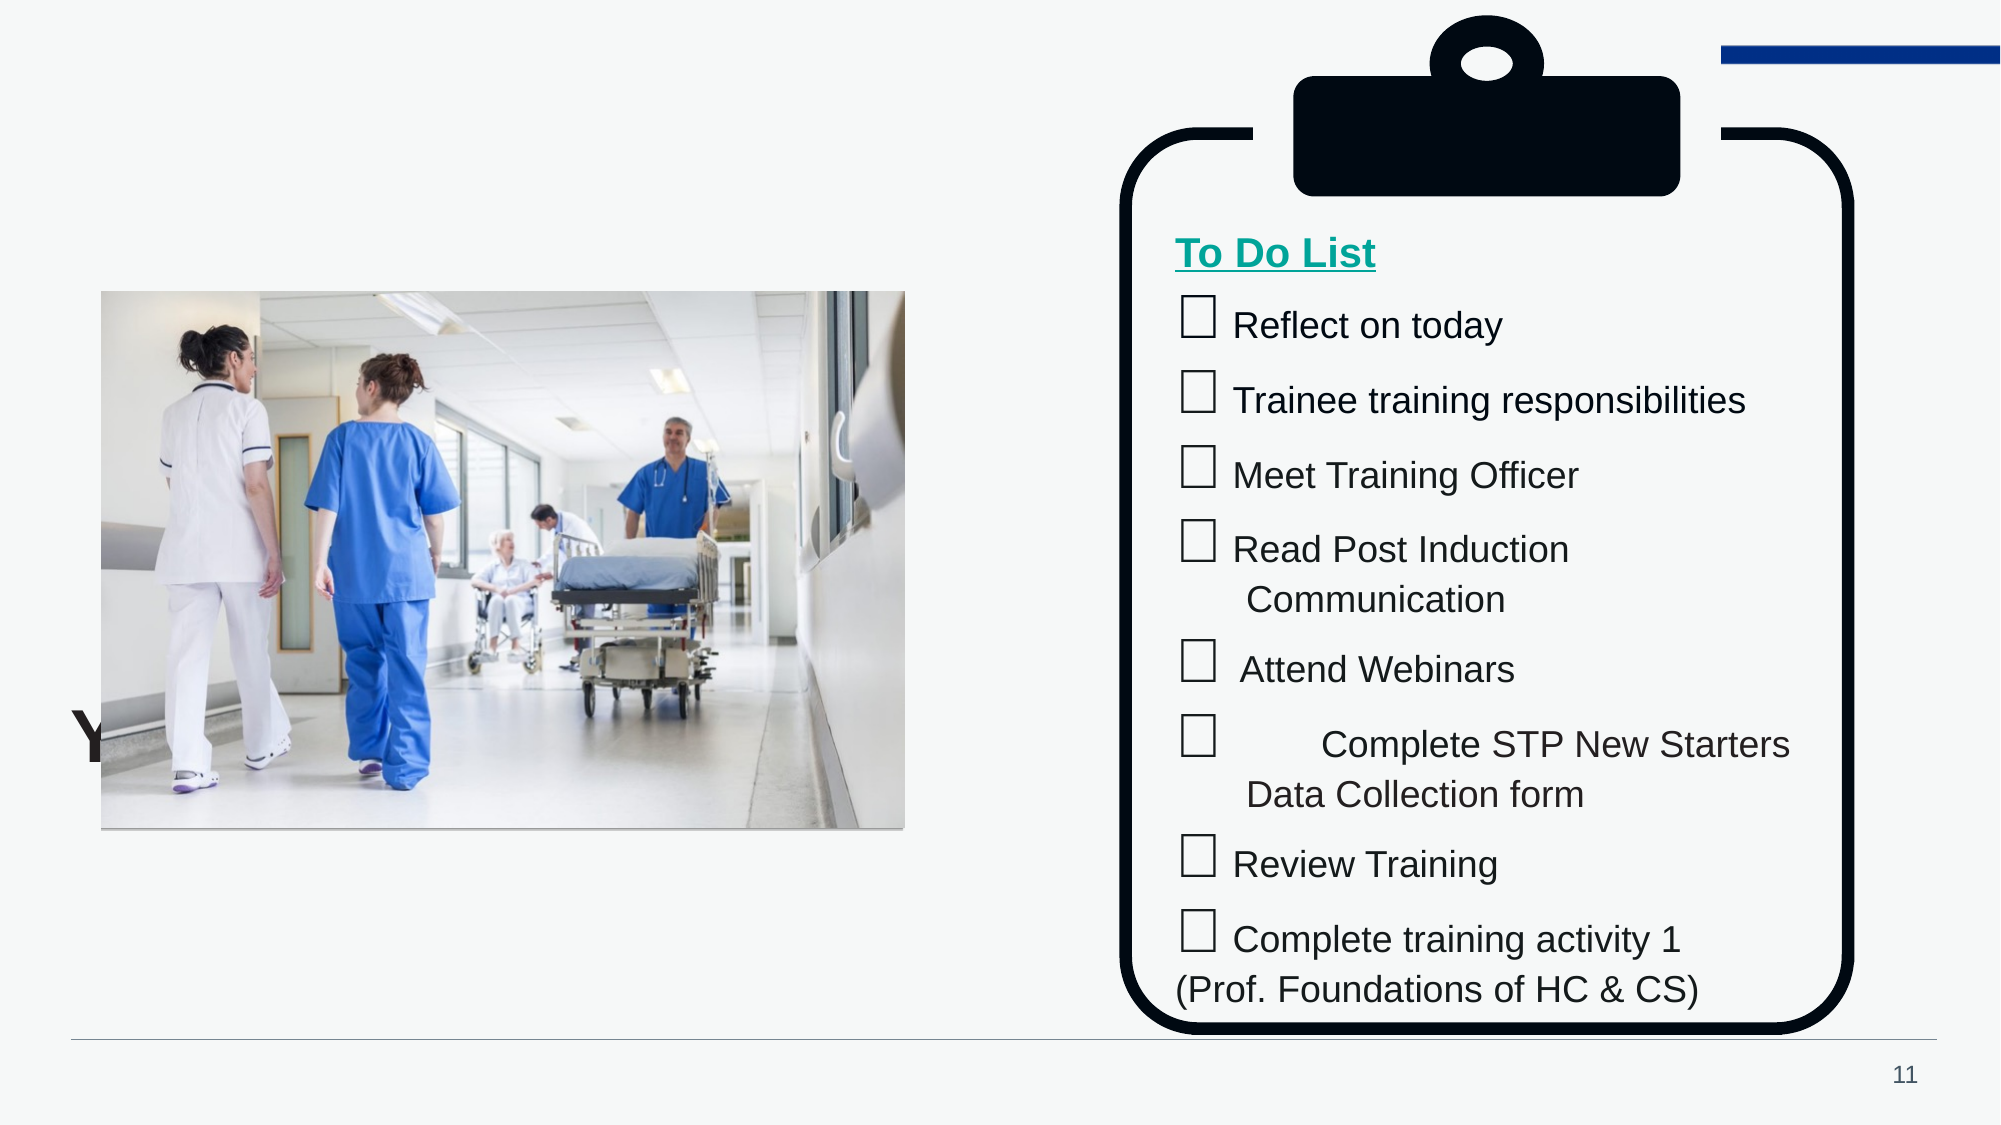

To Do List
 Reflect on today
 Trainee training responsibilities
 Meet Training Officer
 Read Post Induction Communication
 Attend Webinars
	Complete STP New Starters Data Collection form
 Review Training
 Complete training activity 1
(Prof. Foundations of HC & CS)
# Your to do list…